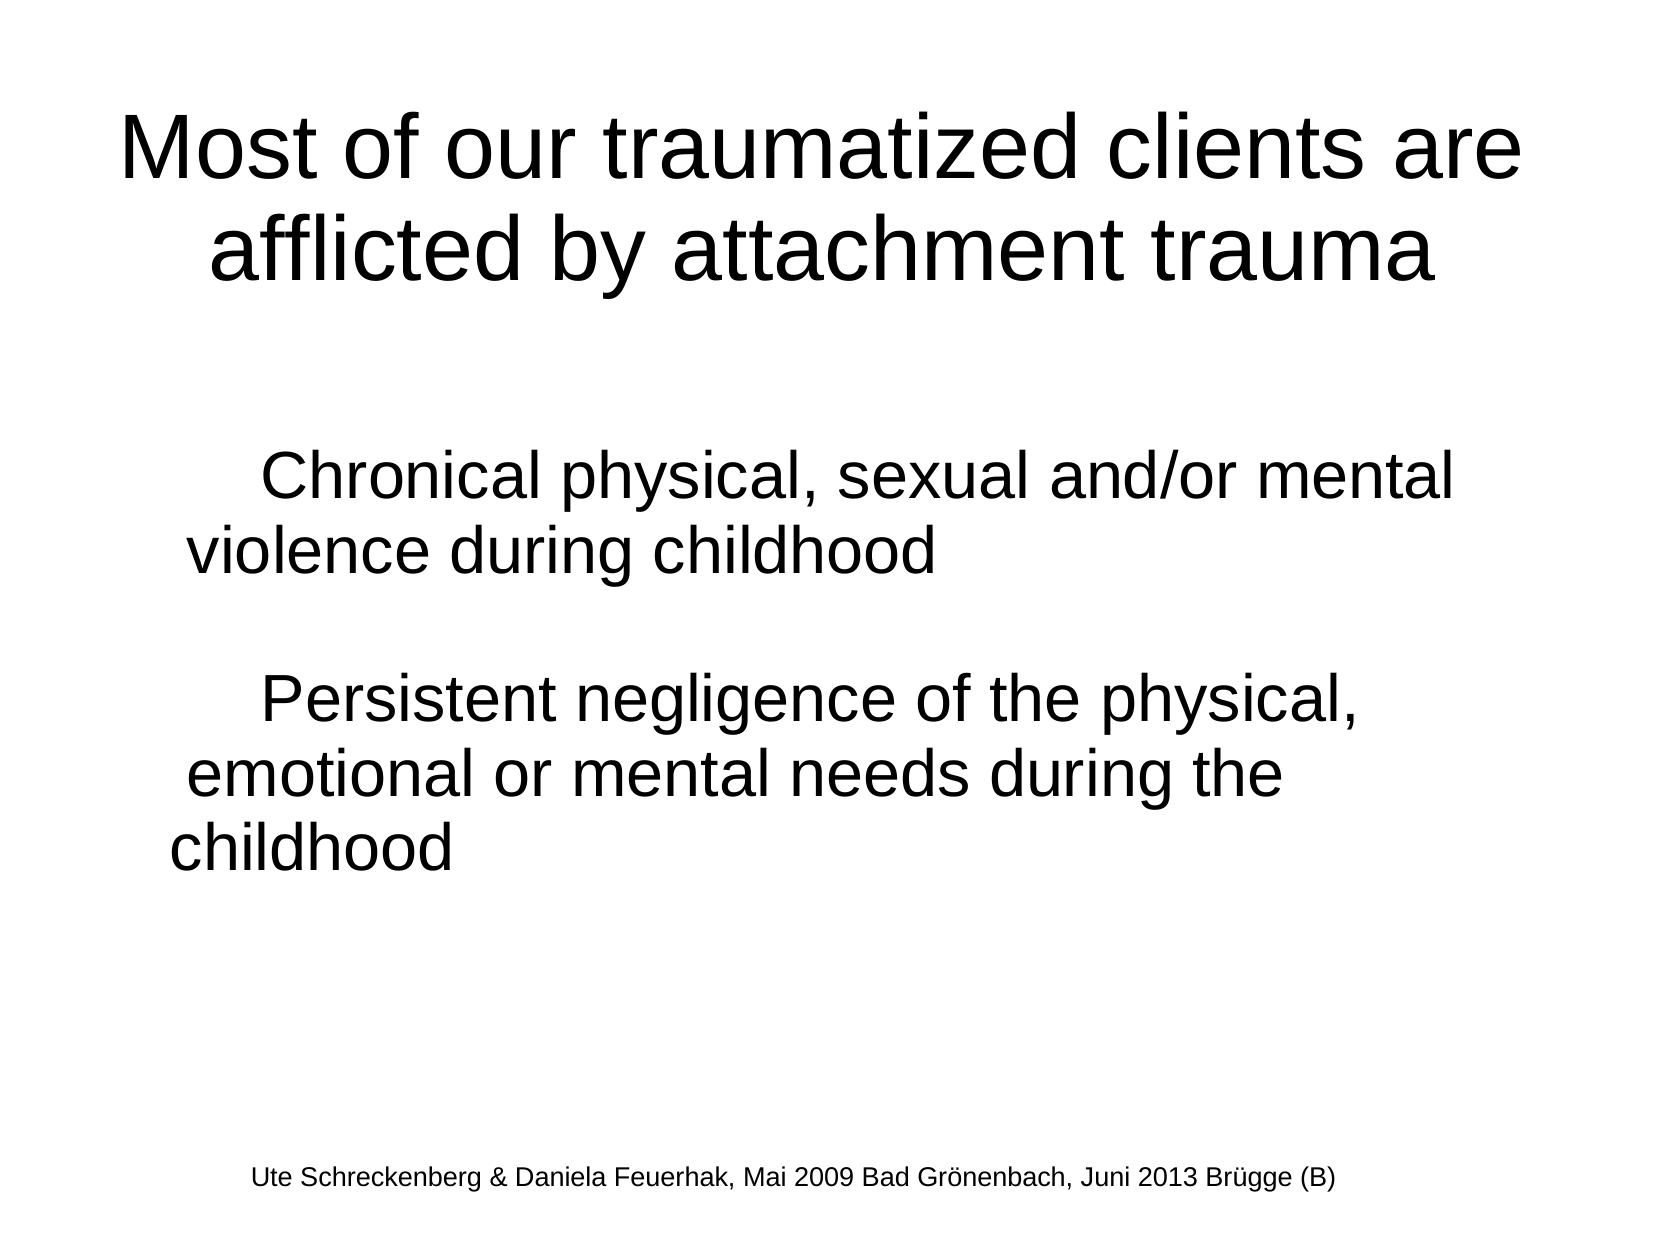

# Most of our traumatized clients are afflicted by attachment trauma
			Chronical physical, sexual and/or mental 				violence during childhood
			Persistent negligence of the physical, 					emotional or mental needs during the 			 	childhood
Ute Schreckenberg & Daniela Feuerhak, Mai 2009 Bad Grönenbach, Juni 2013 Brügge (B)